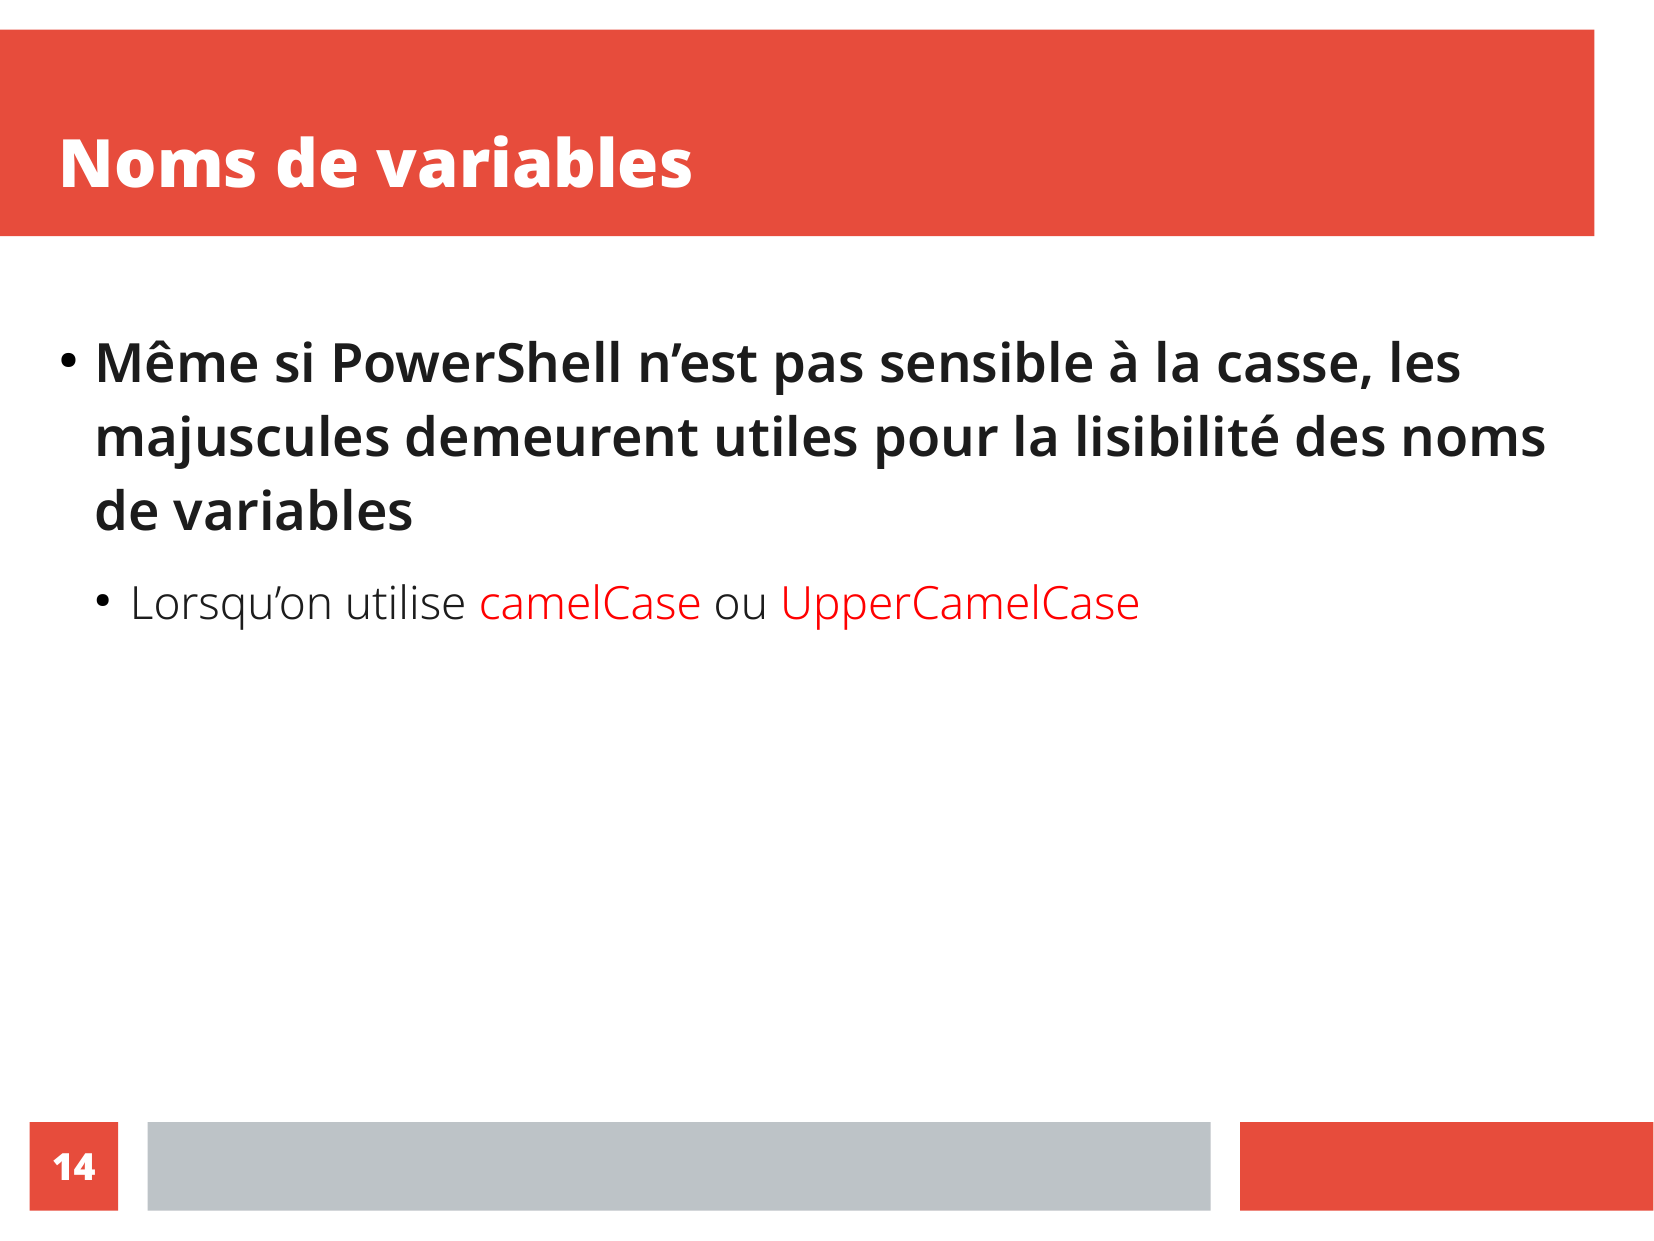

# Noms de variables
Même si PowerShell n’est pas sensible à la casse, les majuscules demeurent utiles pour la lisibilité des noms de variables
Lorsqu’on utilise camelCase ou UpperCamelCase
14